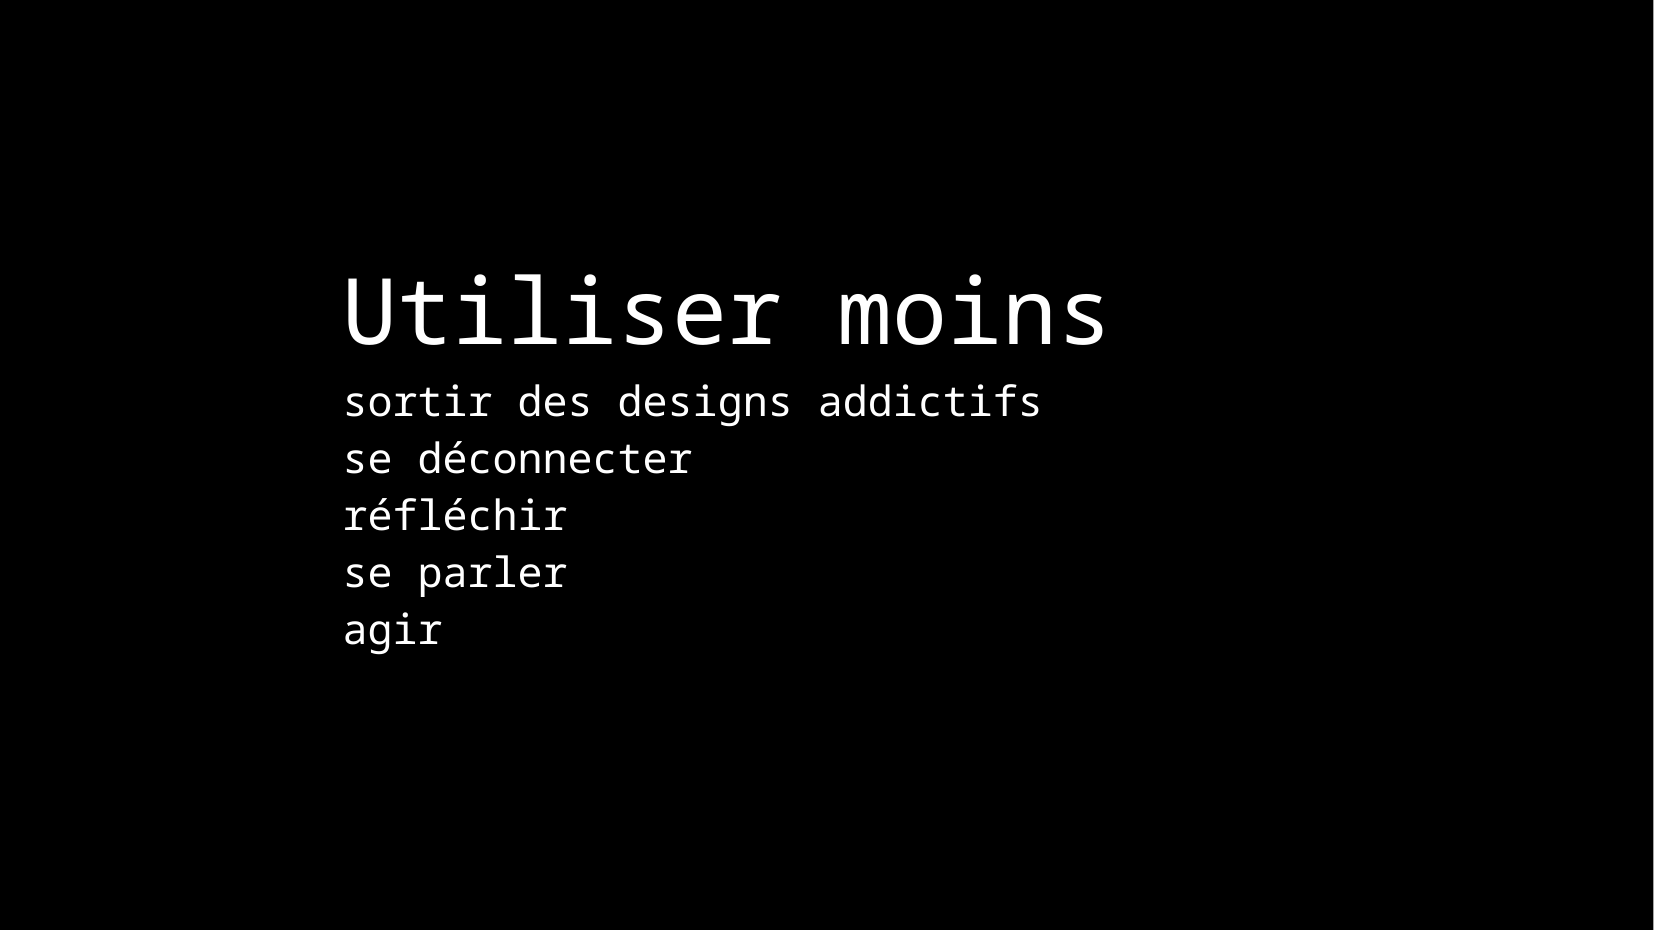

# Utiliser moins sortir des designs addictifs se déconnecter réfléchir se parler agir